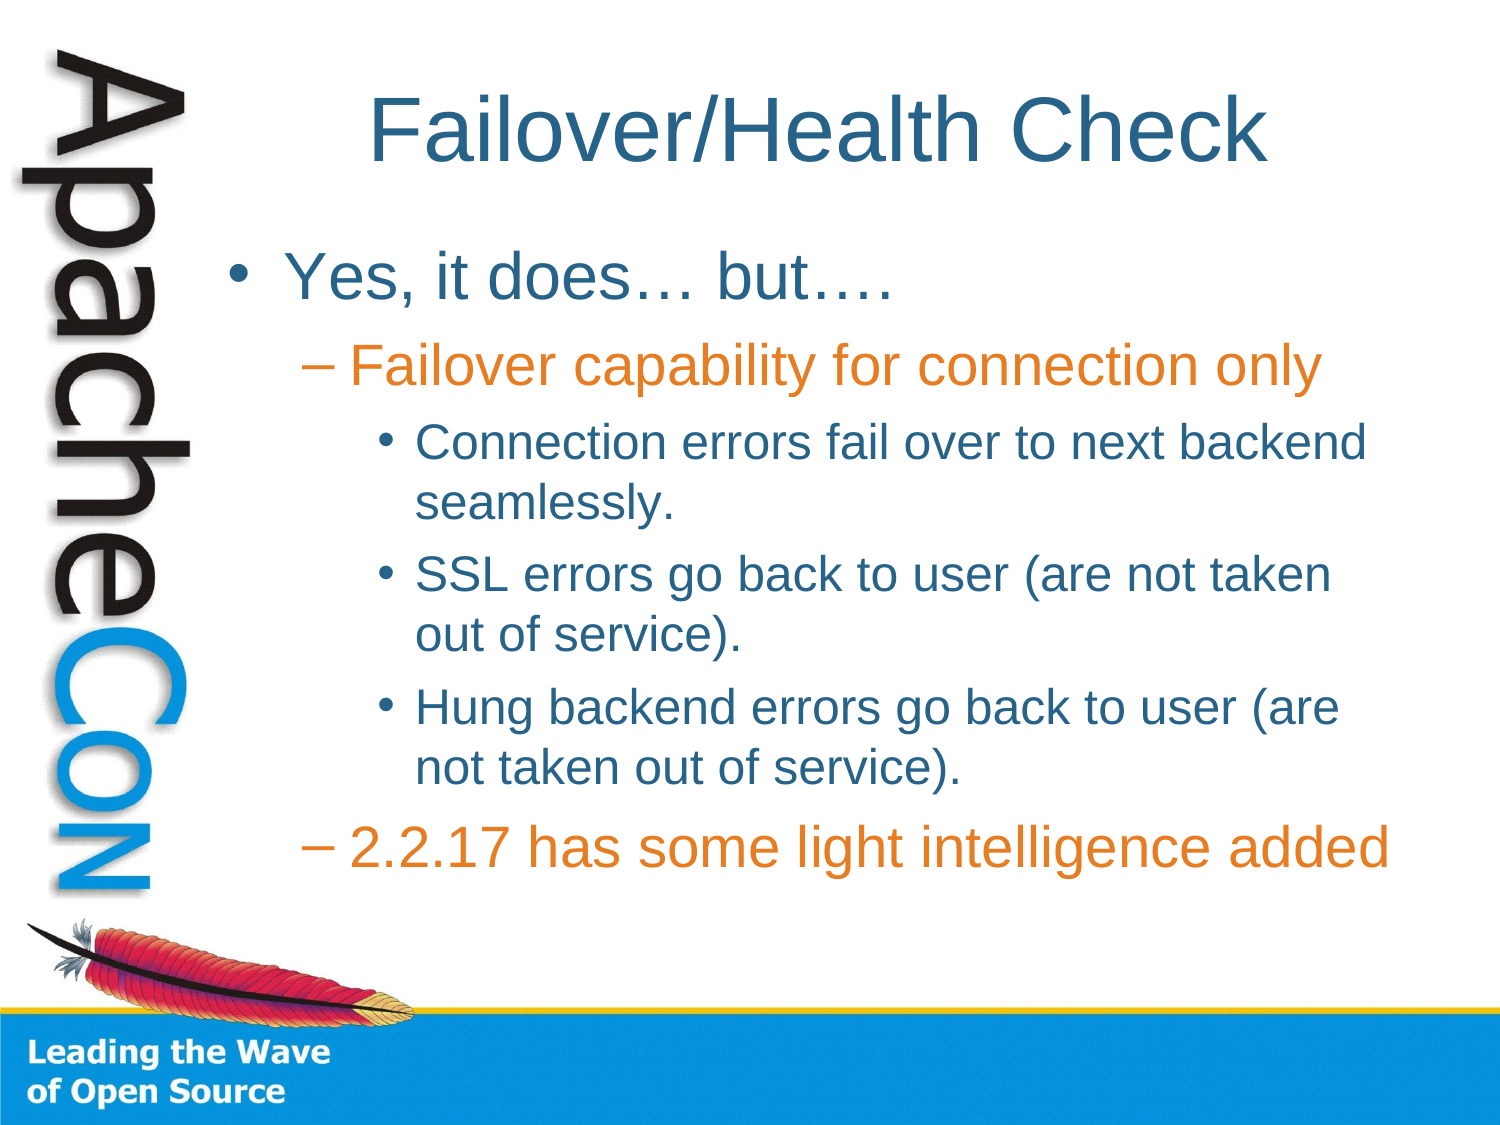

# Failover/Health Check
Yes, it does… but….
Failover capability for connection only
Connection errors fail over to next backend seamlessly.
SSL errors go back to user (are not taken out of service).
Hung backend errors go back to user (are not taken out of service).
2.2.17 has some light intelligence added